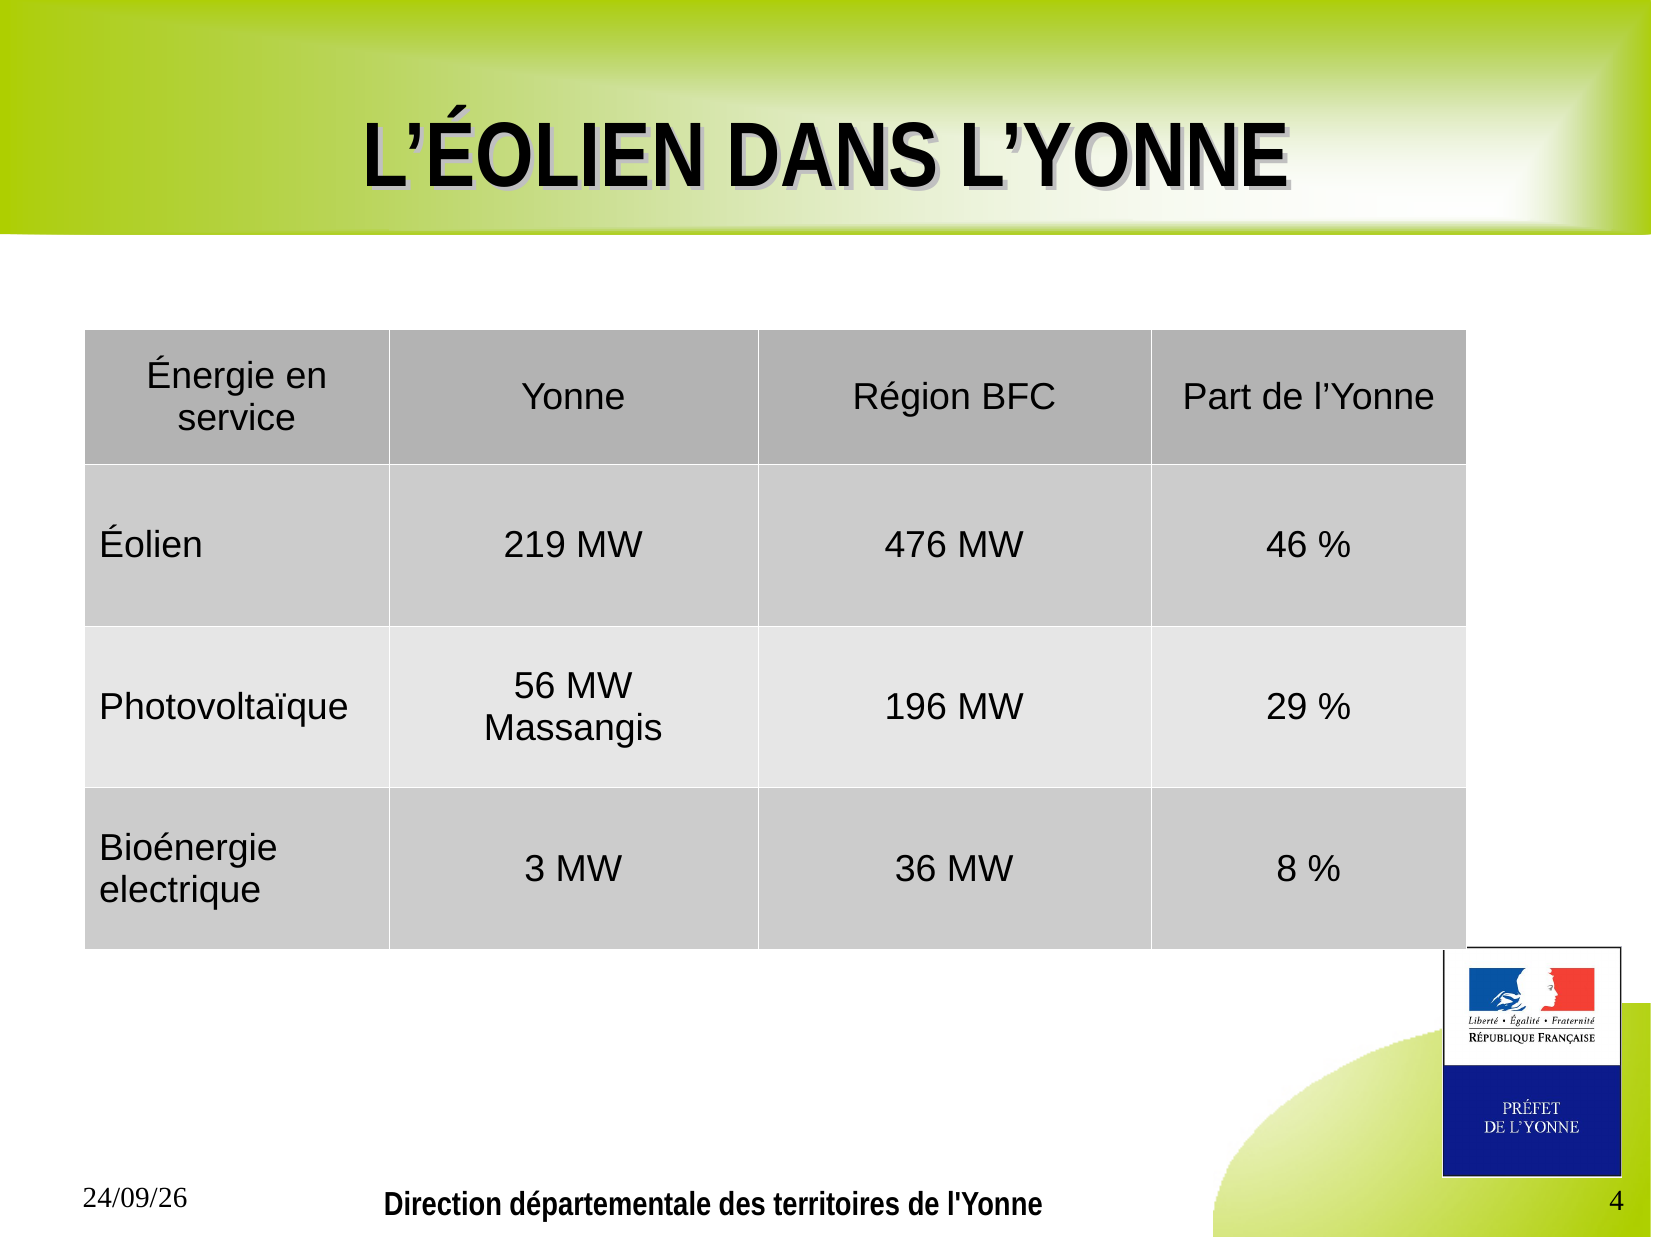

# L’ÉOLIEN DANS L’YONNE
| Énergie en service | Yonne | Région BFC | Part de l’Yonne |
| --- | --- | --- | --- |
| Éolien | 219 MW | 476 MW | 46 % |
| Photovoltaïque | 56 MW Massangis | 196 MW | 29 % |
| Bioénergie electrique | 3 MW | 36 MW | 8 % |
Direction départementale des territoires de l'Yonne
4